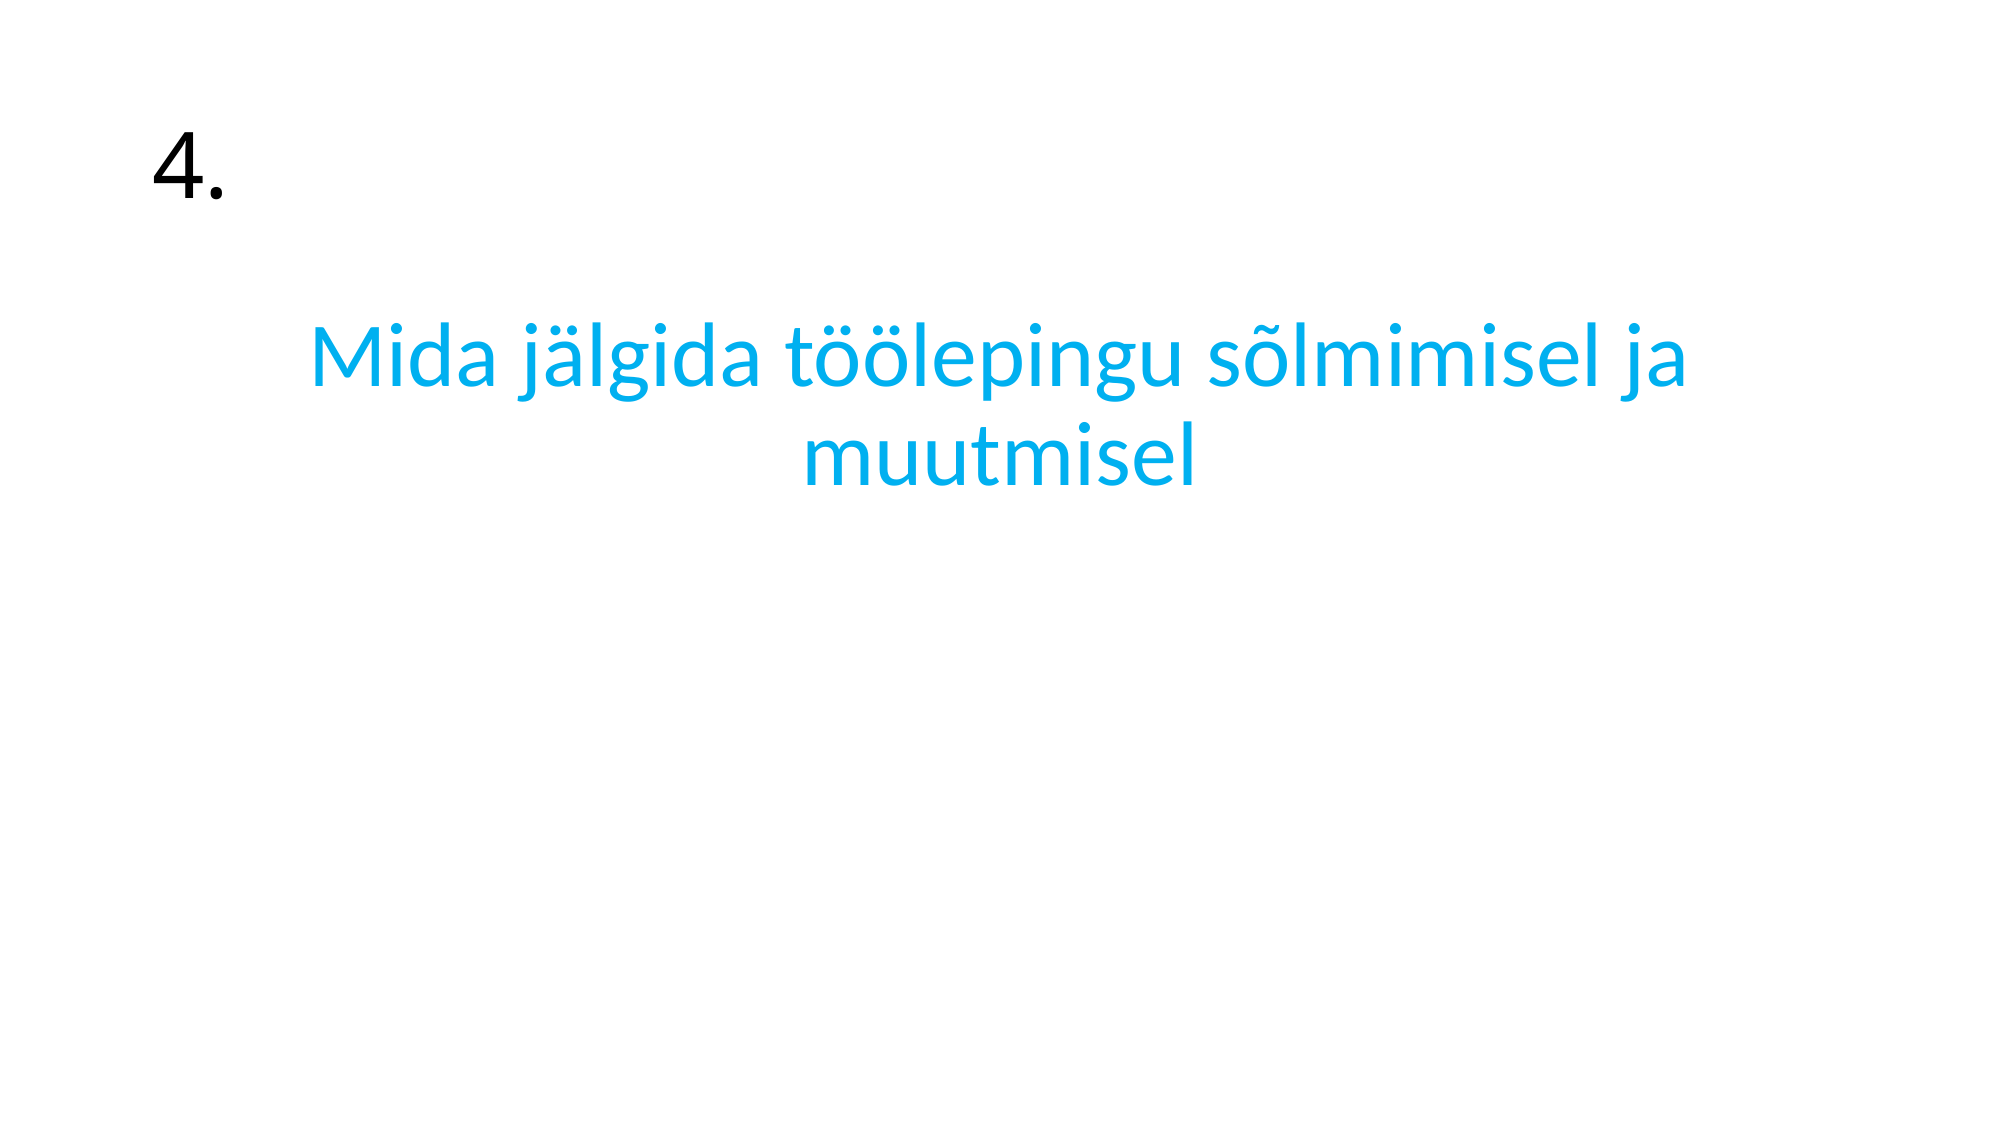

# 4.
Mida jälgida töölepingu sõlmimisel ja muutmisel